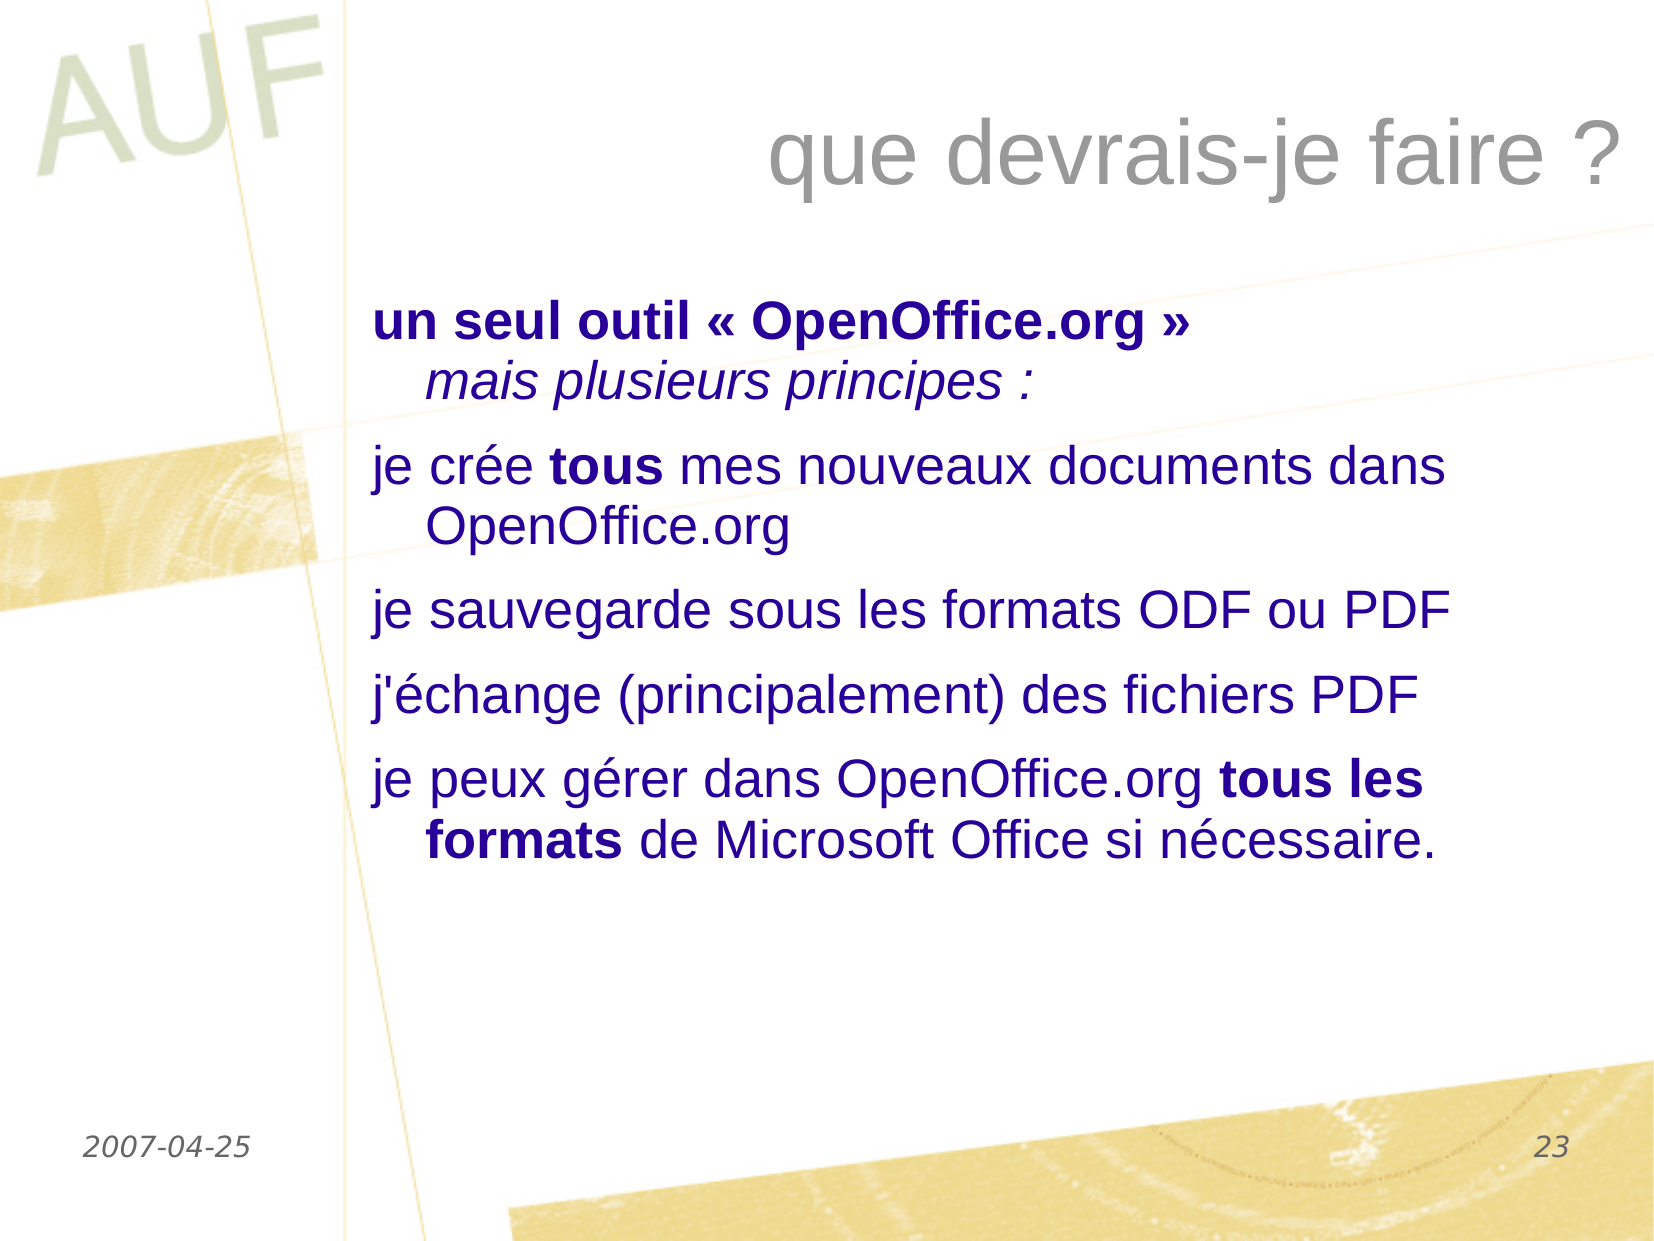

# que devrais-je faire ?
un seul outil « OpenOffice.org »
mais plusieurs principes :
je crée tous mes nouveaux documents dans OpenOffice.org
je sauvegarde sous les formats ODF ou PDF
j'échange (principalement) des fichiers PDF
je peux gérer dans OpenOffice.org tous les formats de Microsoft Office si nécessaire.
2007-04-25
23